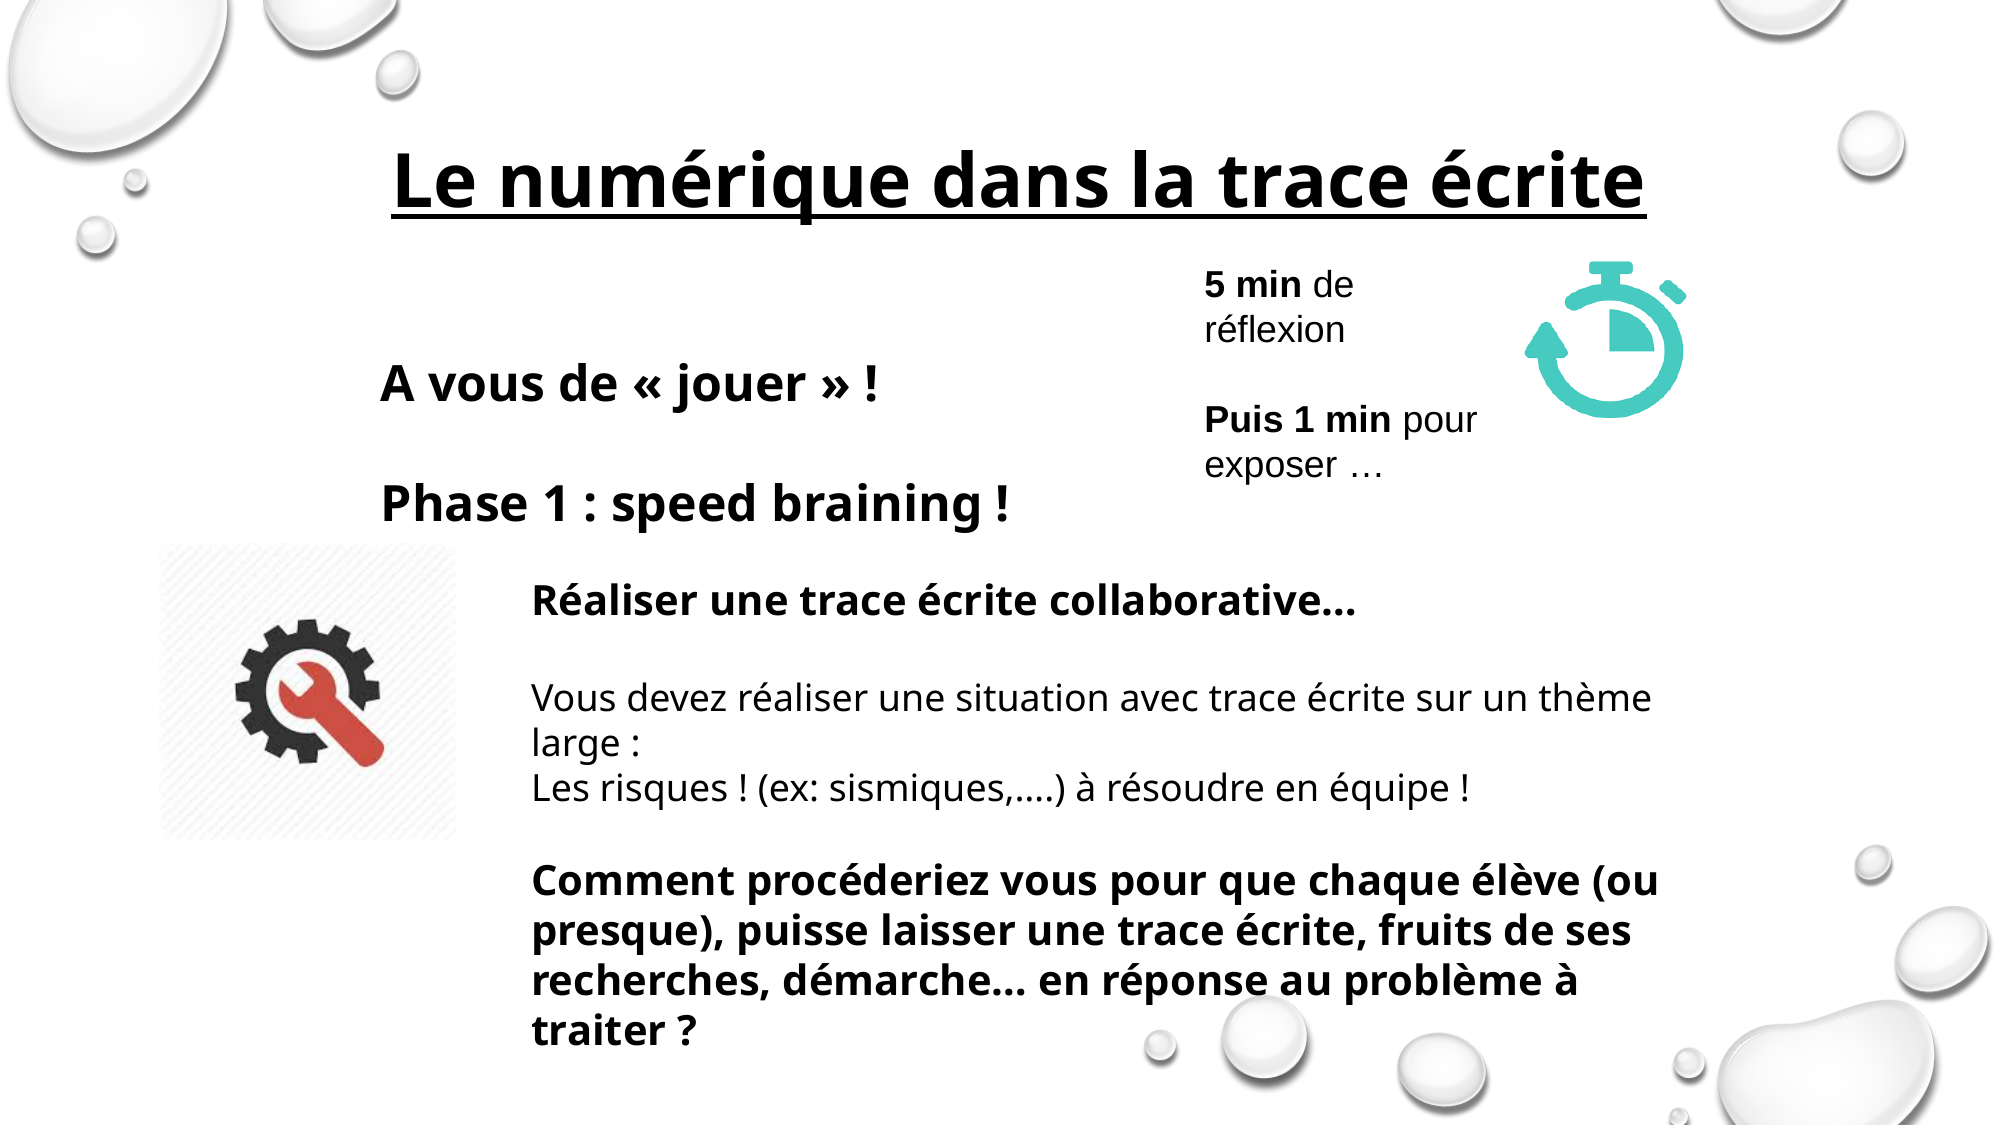

Le numérique dans la trace écrite
5 min de réflexion
Puis 1 min pour exposer …
A vous de « jouer » !
Phase 1 : speed braining !
Réaliser une trace écrite collaborative…
Vous devez réaliser une situation avec trace écrite sur un thème large :
Les risques ! (ex: sismiques,….) à résoudre en équipe !
Comment procéderiez vous pour que chaque élève (ou presque), puisse laisser une trace écrite, fruits de ses recherches, démarche… en réponse au problème à traiter ?